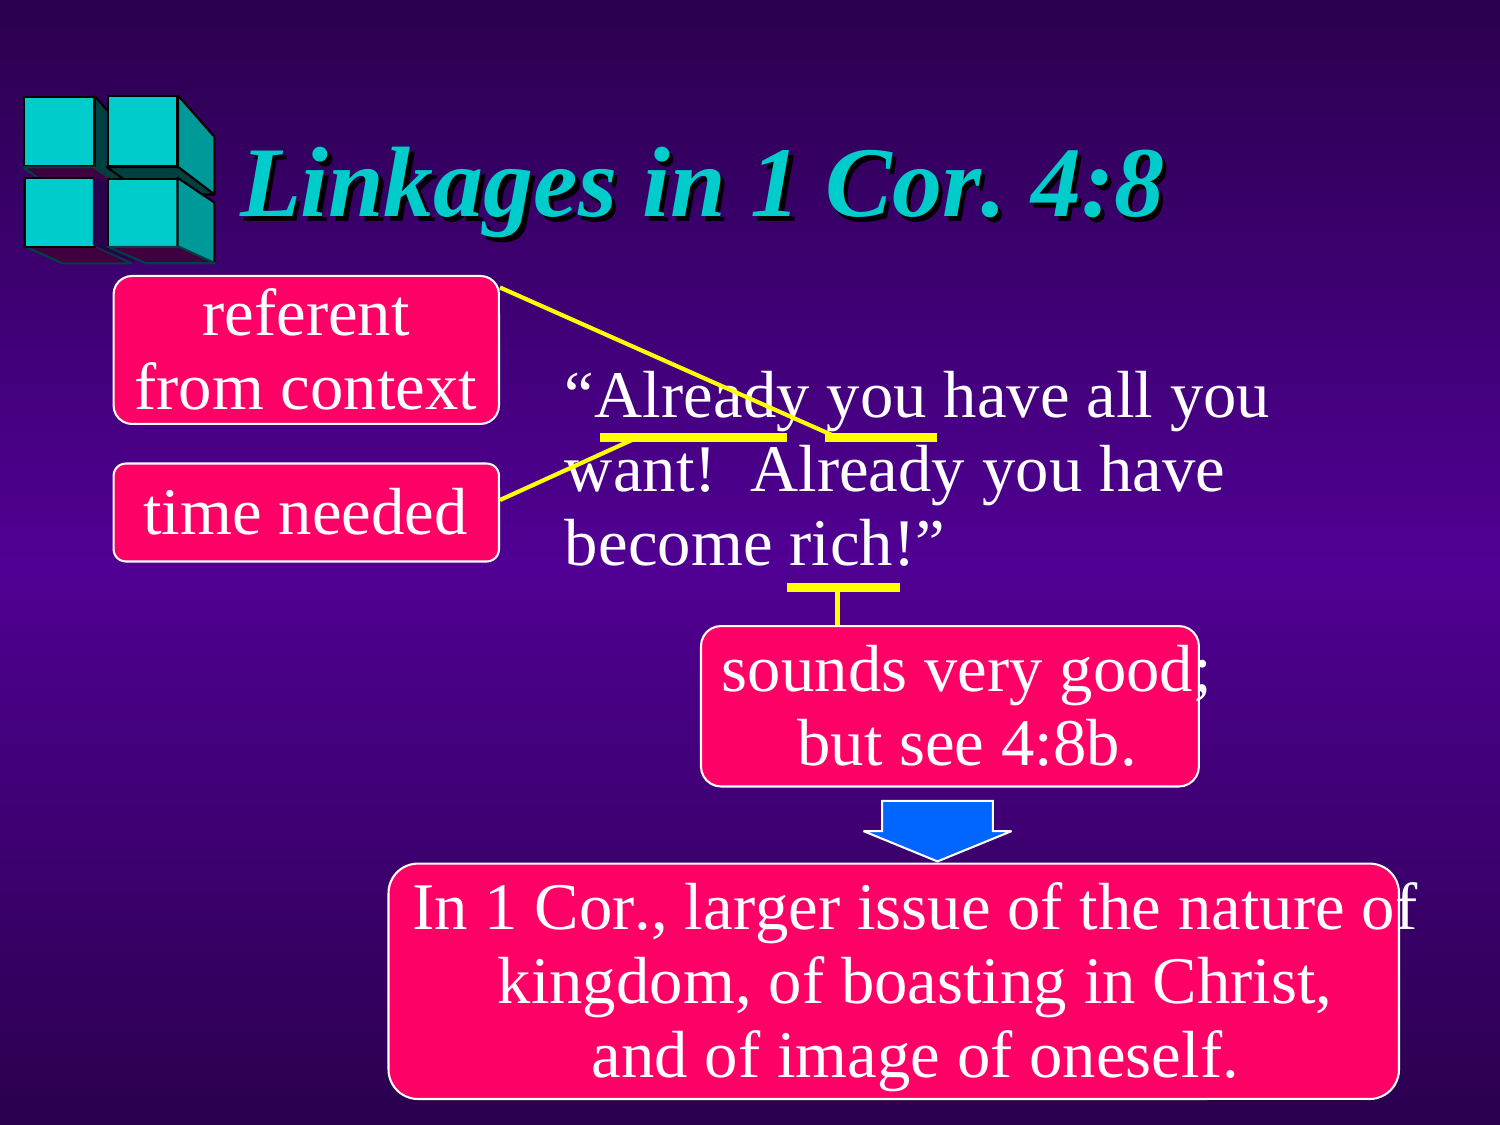

# Linkages in 1 Cor. 4:8
referent
from context
“Already you have all you want! Already you have become rich!”
time needed
sounds very good;
but see 4:8b.
In 1 Cor., larger issue of the nature of
kingdom, of boasting in Christ,
and of image of oneself.